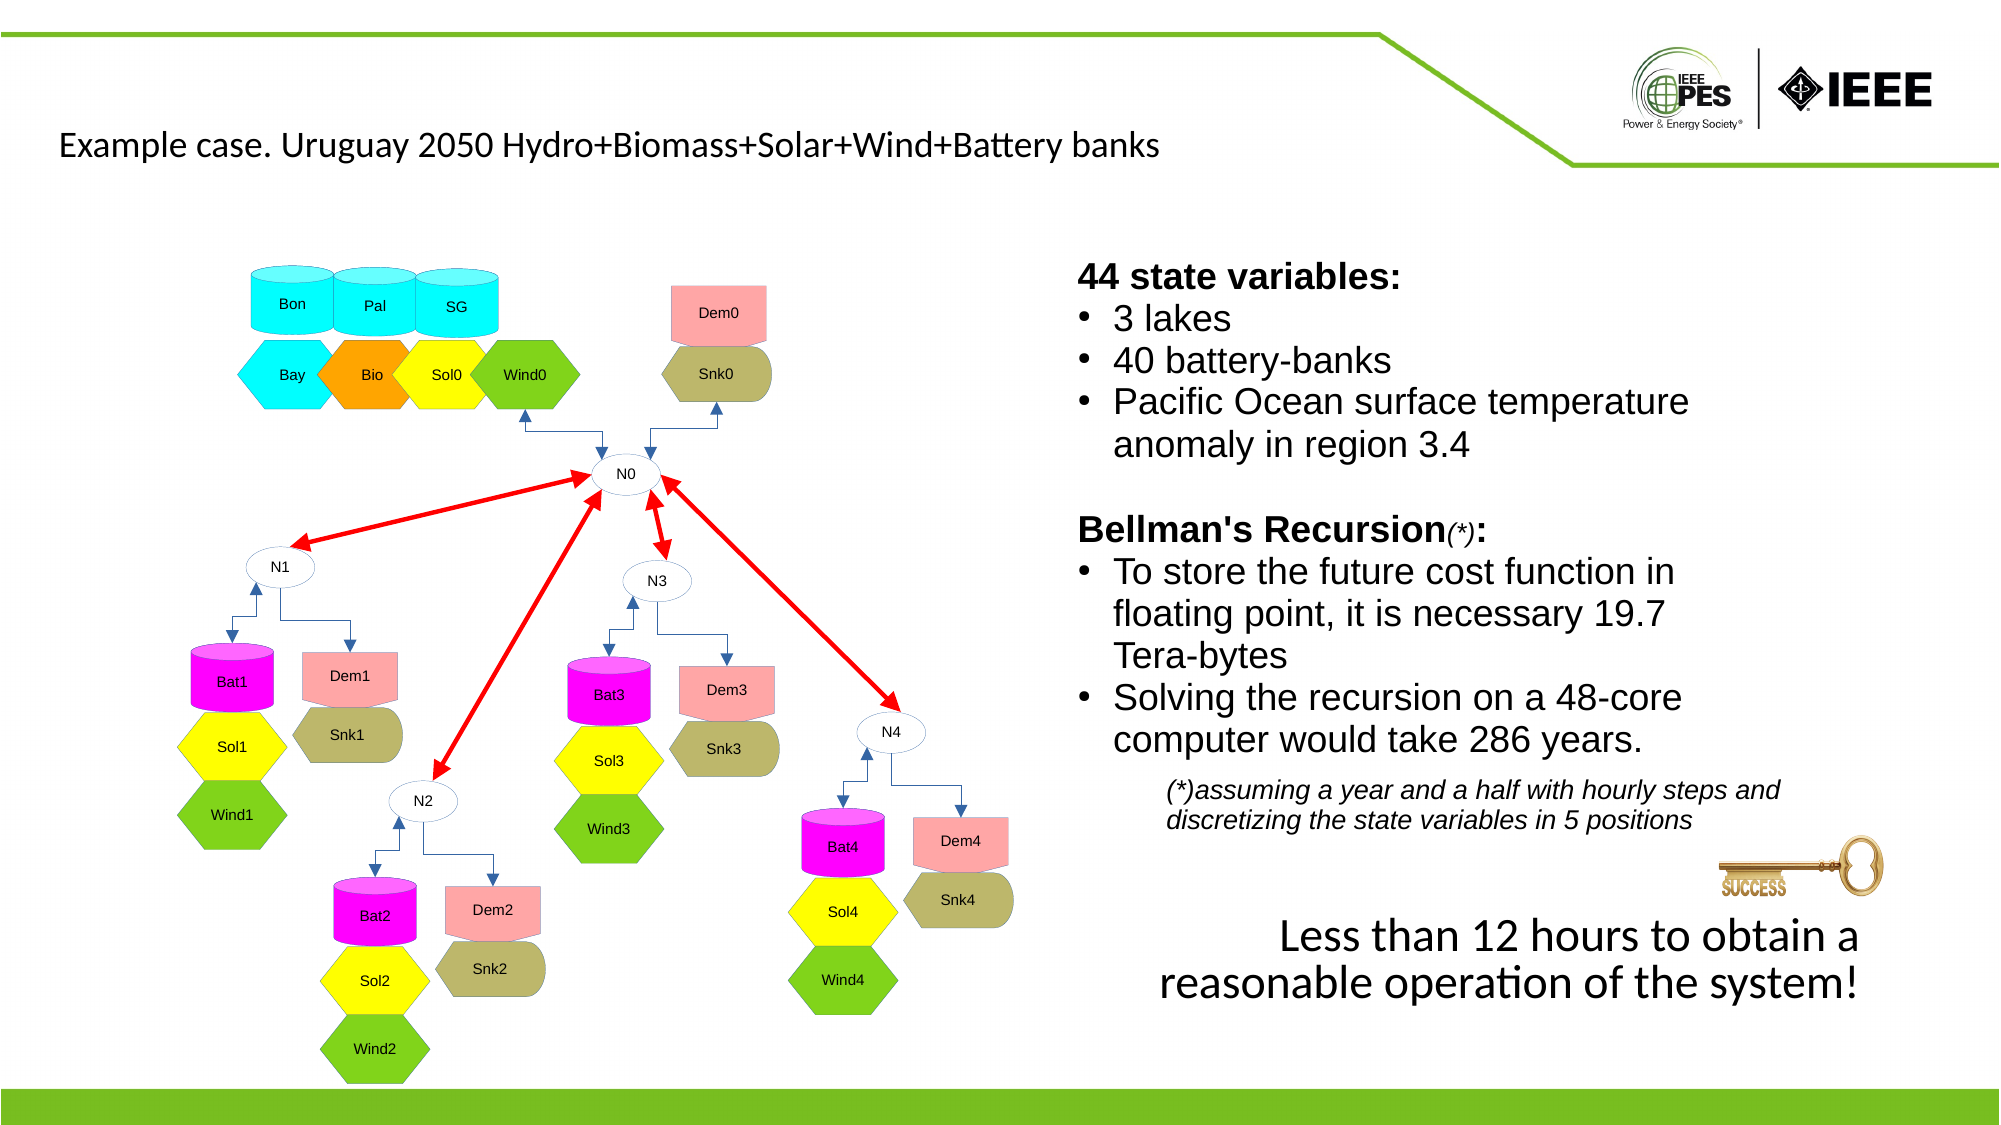

# Example case. Uruguay 2050 Hydro+Biomass+Solar+Wind+Battery banks
44 state variables:
3 lakes
40 battery-banks
Pacific Ocean surface temperature anomaly in region 3.4
Bellman's Recursion(*):
To store the future cost function in floating point, it is necessary 19.7 Tera-bytes
Solving the recursion on a 48-core computer would take 286 years.
(*)assuming a year and a half with hourly steps and discretizing the state variables in 5 positions
Less than 12 hours to obtain a reasonable operation of the system!